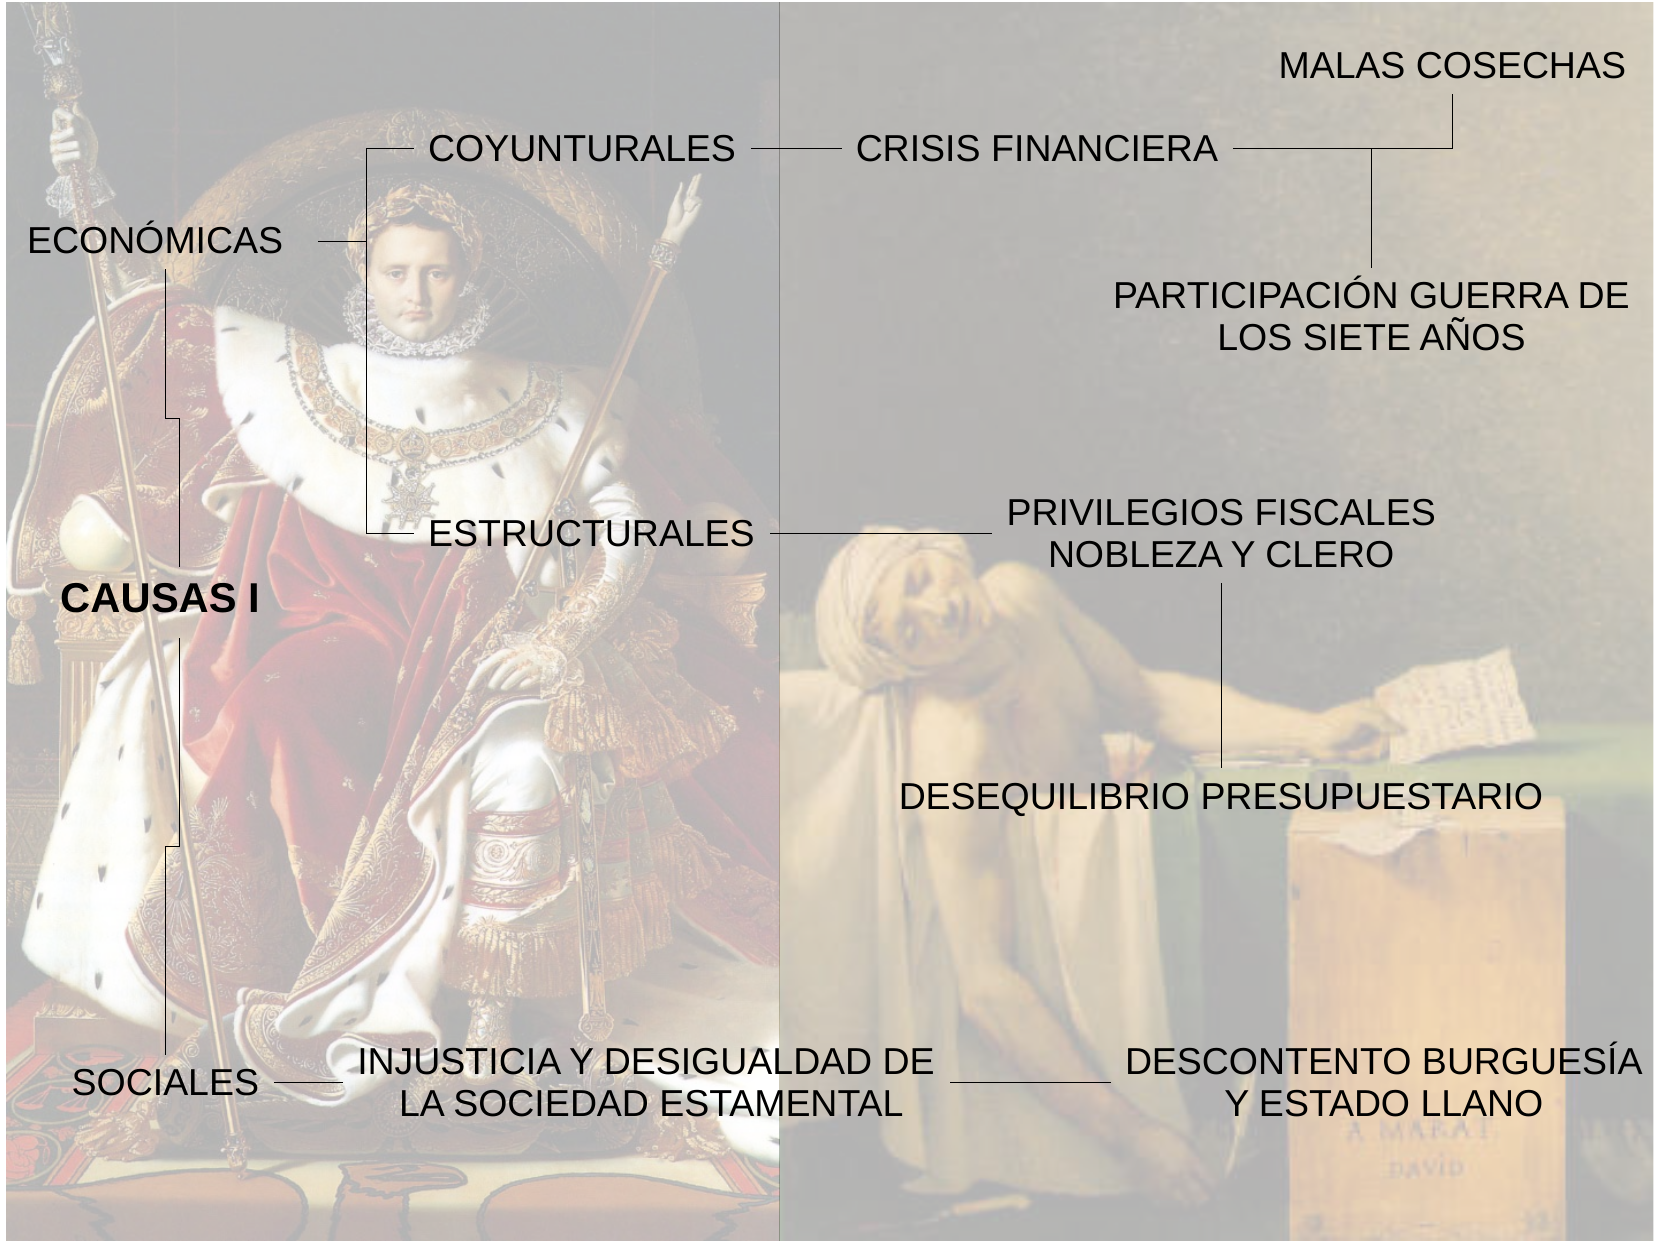

MALAS COSECHAS
COYUNTURALES
CRISIS FINANCIERA
ECONÓMICAS
PARTICIPACIÓN GUERRA DE
LOS SIETE AÑOS
PRIVILEGIOS FISCALES
NOBLEZA Y CLERO
ESTRUCTURALES
CAUSAS I
DESEQUILIBRIO PRESUPUESTARIO
INJUSTICIA Y DESIGUALDAD DE
 LA SOCIEDAD ESTAMENTAL
DESCONTENTO BURGUESÍA
Y ESTADO LLANO
SOCIALES